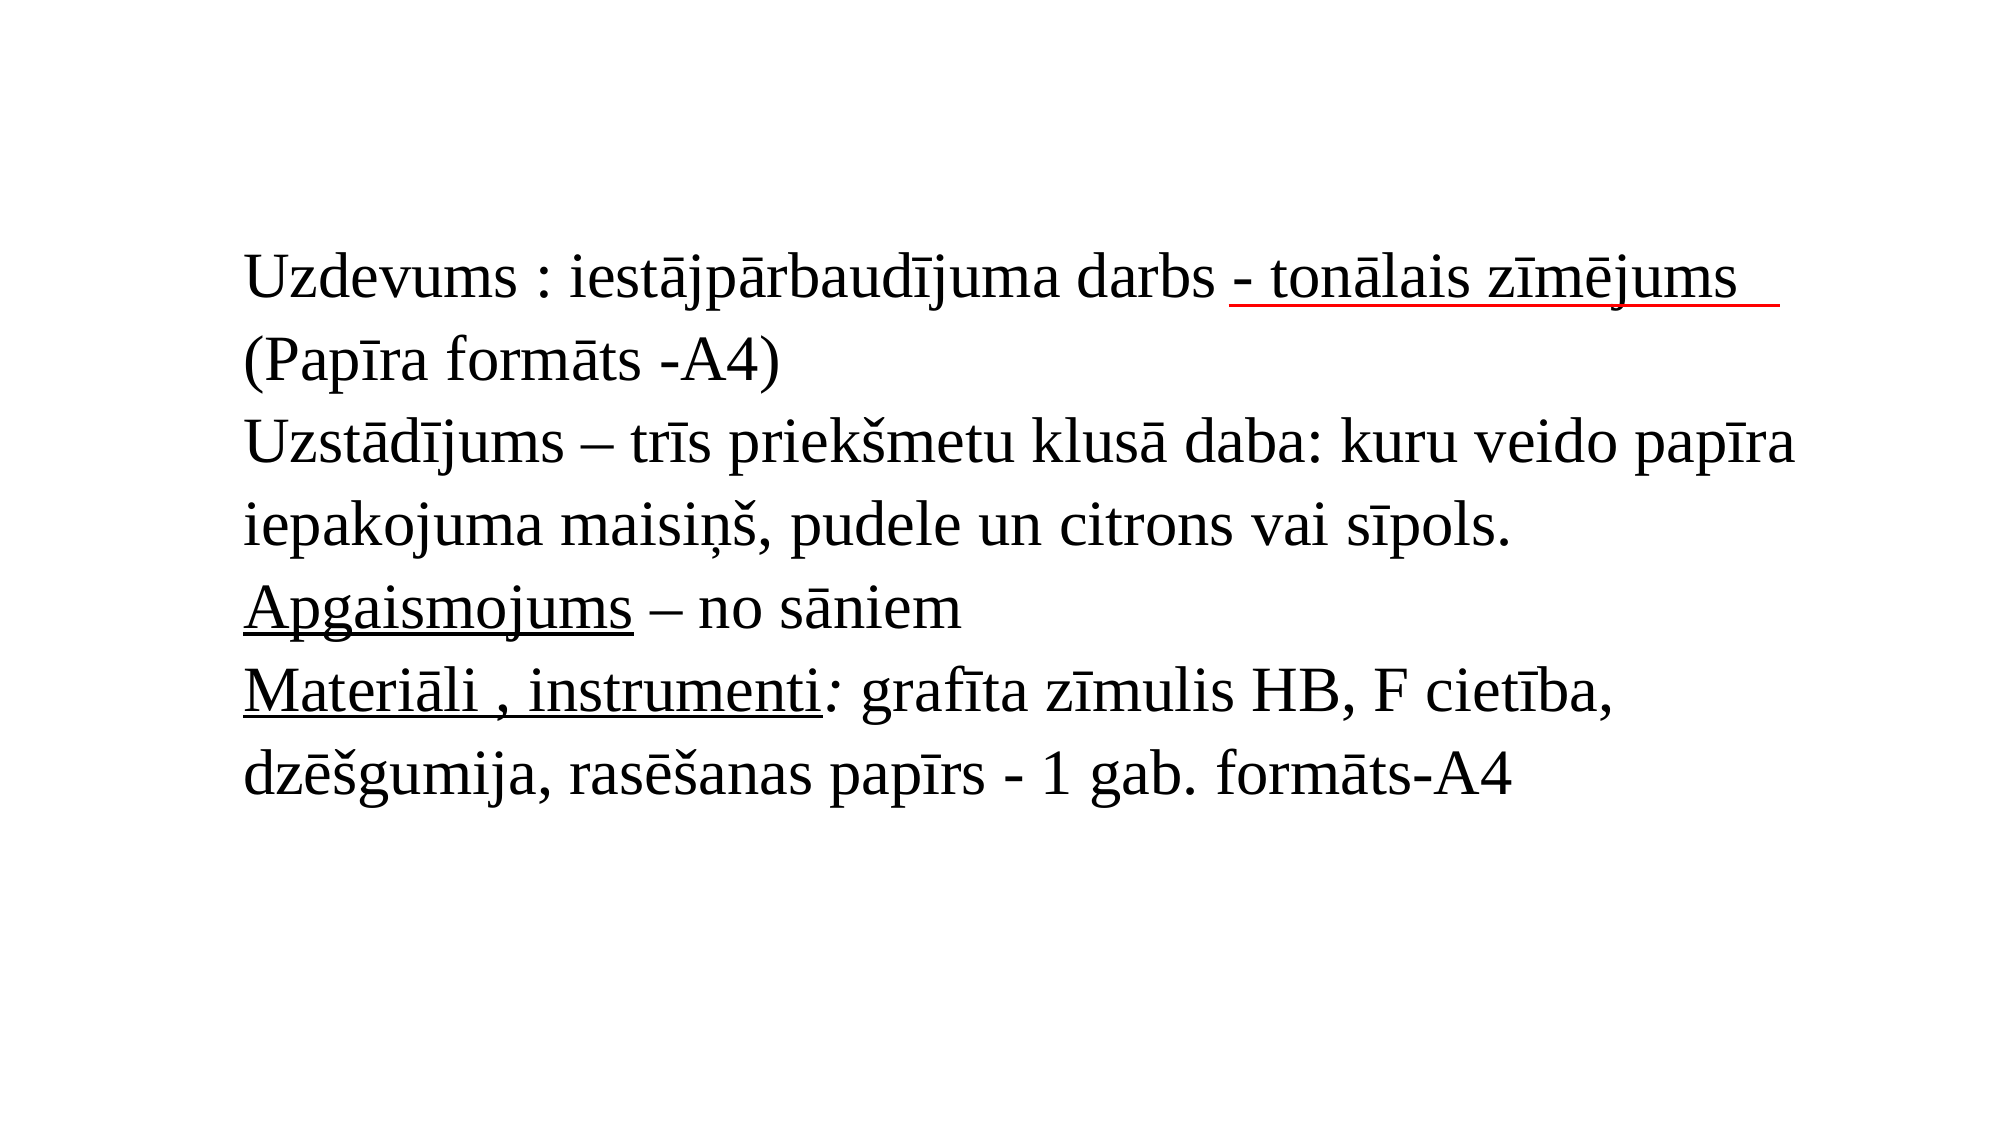

# Uzdevums : iestājpārbaudījuma darbs - tonālais zīmējums (Papīra formāts -A4) Uzstādījums – trīs priekšmetu klusā daba: kuru veido papīra iepakojuma maisiņš, pudele un citrons vai sīpols. Apgaismojums – no sāniem Materiāli , instrumenti: grafīta zīmulis HB, F cietība, dzēšgumija, rasēšanas papīrs - 1 gab. formāts-A4